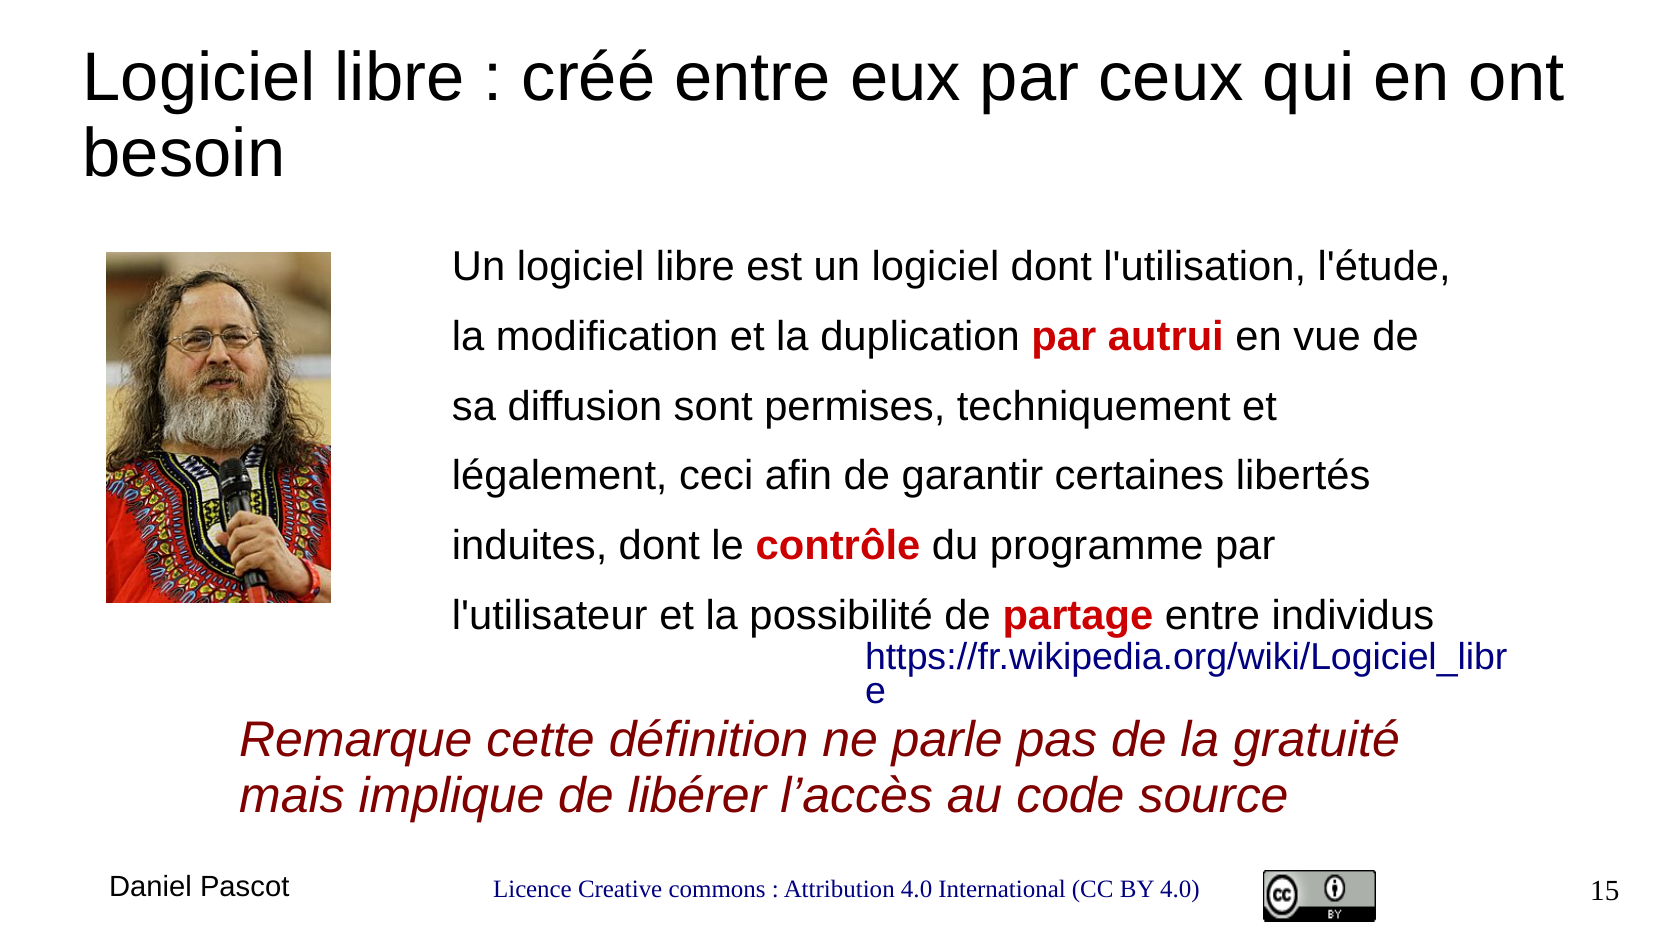

# Logiciel libre : créé entre eux par ceux qui en ont besoin
Un logiciel libre est un logiciel dont l'utilisation, l'étude, la modification et la duplication par autrui en vue de sa diffusion sont permises, techniquement et légalement, ceci afin de garantir certaines libertés induites, dont le contrôle du programme par l'utilisateur et la possibilité de partage entre individus
https://fr.wikipedia.org/wiki/Logiciel_libre
Remarque cette définition ne parle pas de la gratuité mais implique de libérer l’accès au code source
15